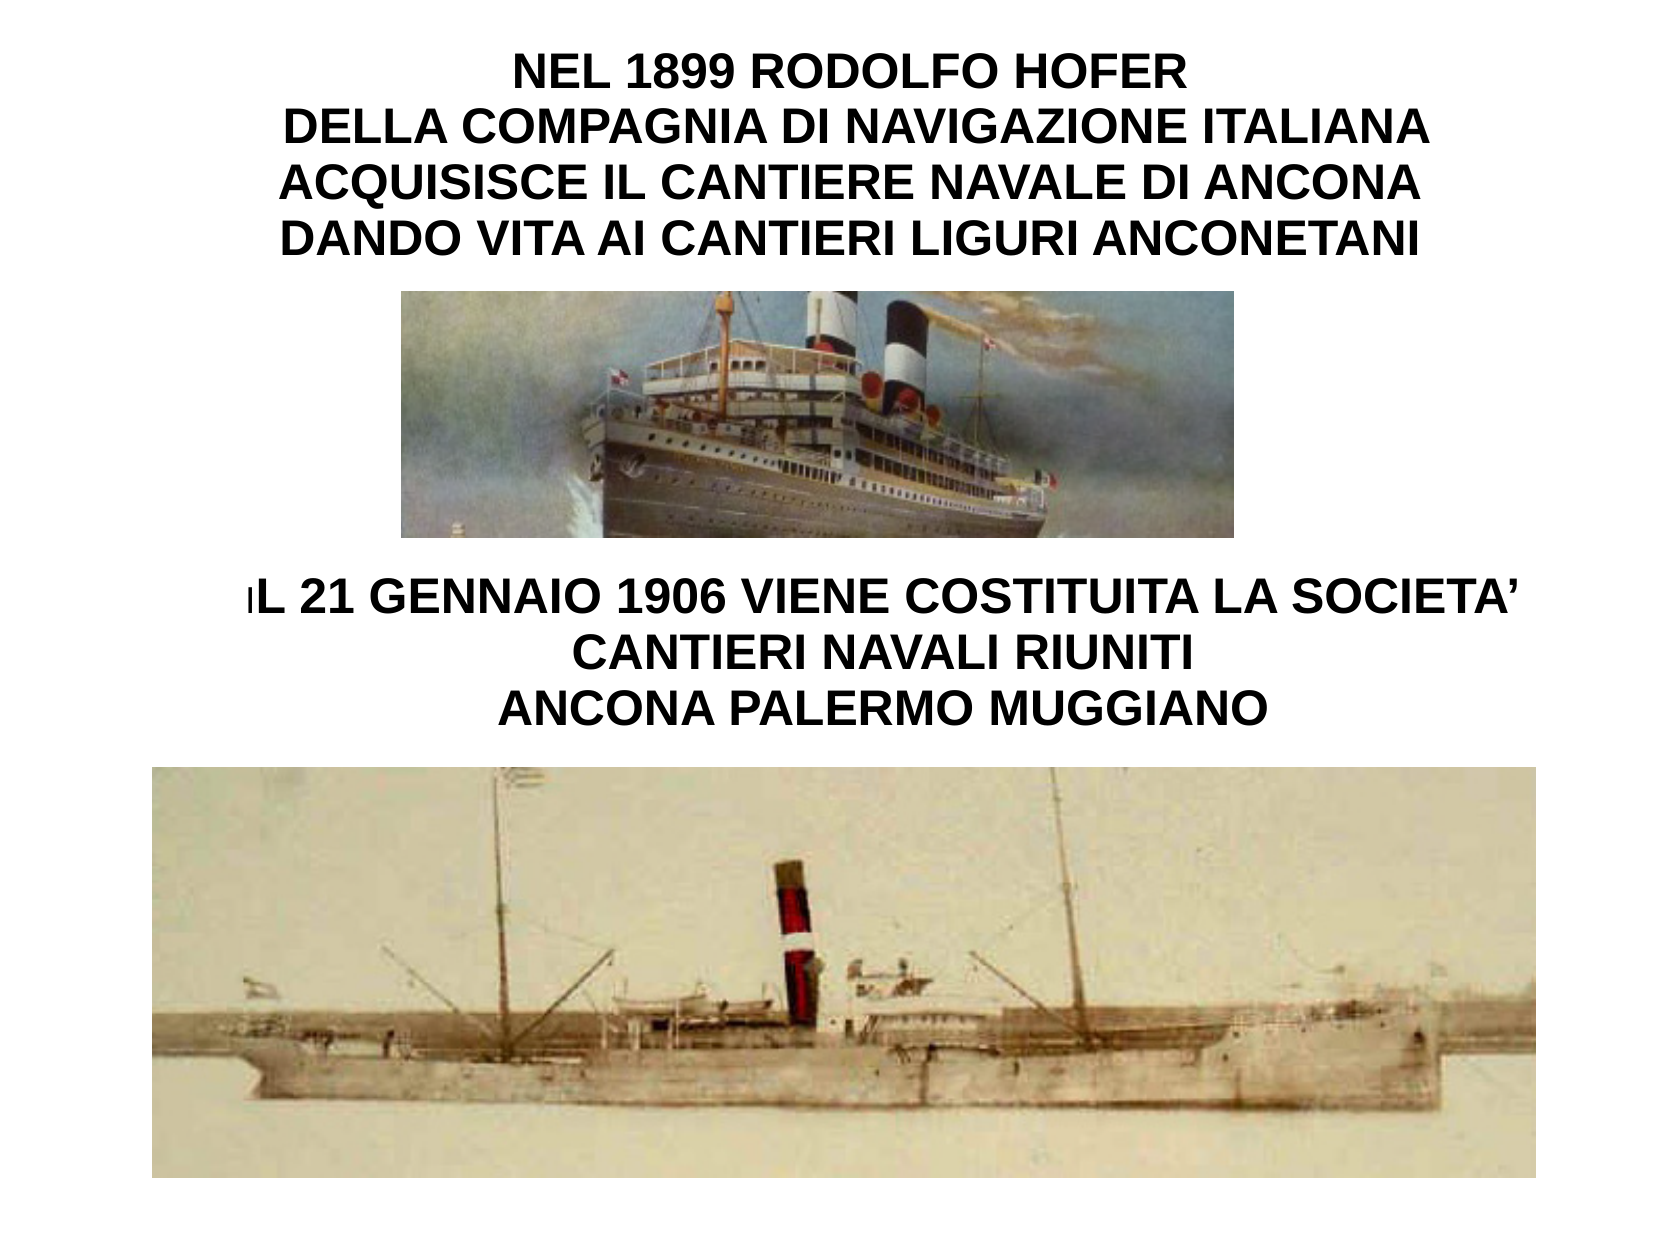

NEL 1899 RODOLFO HOFER
 DELLA COMPAGNIA DI NAVIGAZIONE ITALIANA
ACQUISISCE IL CANTIERE NAVALE DI ANCONA
DANDO VITA AI CANTIERI LIGURI ANCONETANI
IL 21 GENNAIO 1906 VIENE COSTITUITA LA SOCIETA’
CANTIERI NAVALI RIUNITI
ANCONA PALERMO MUGGIANO